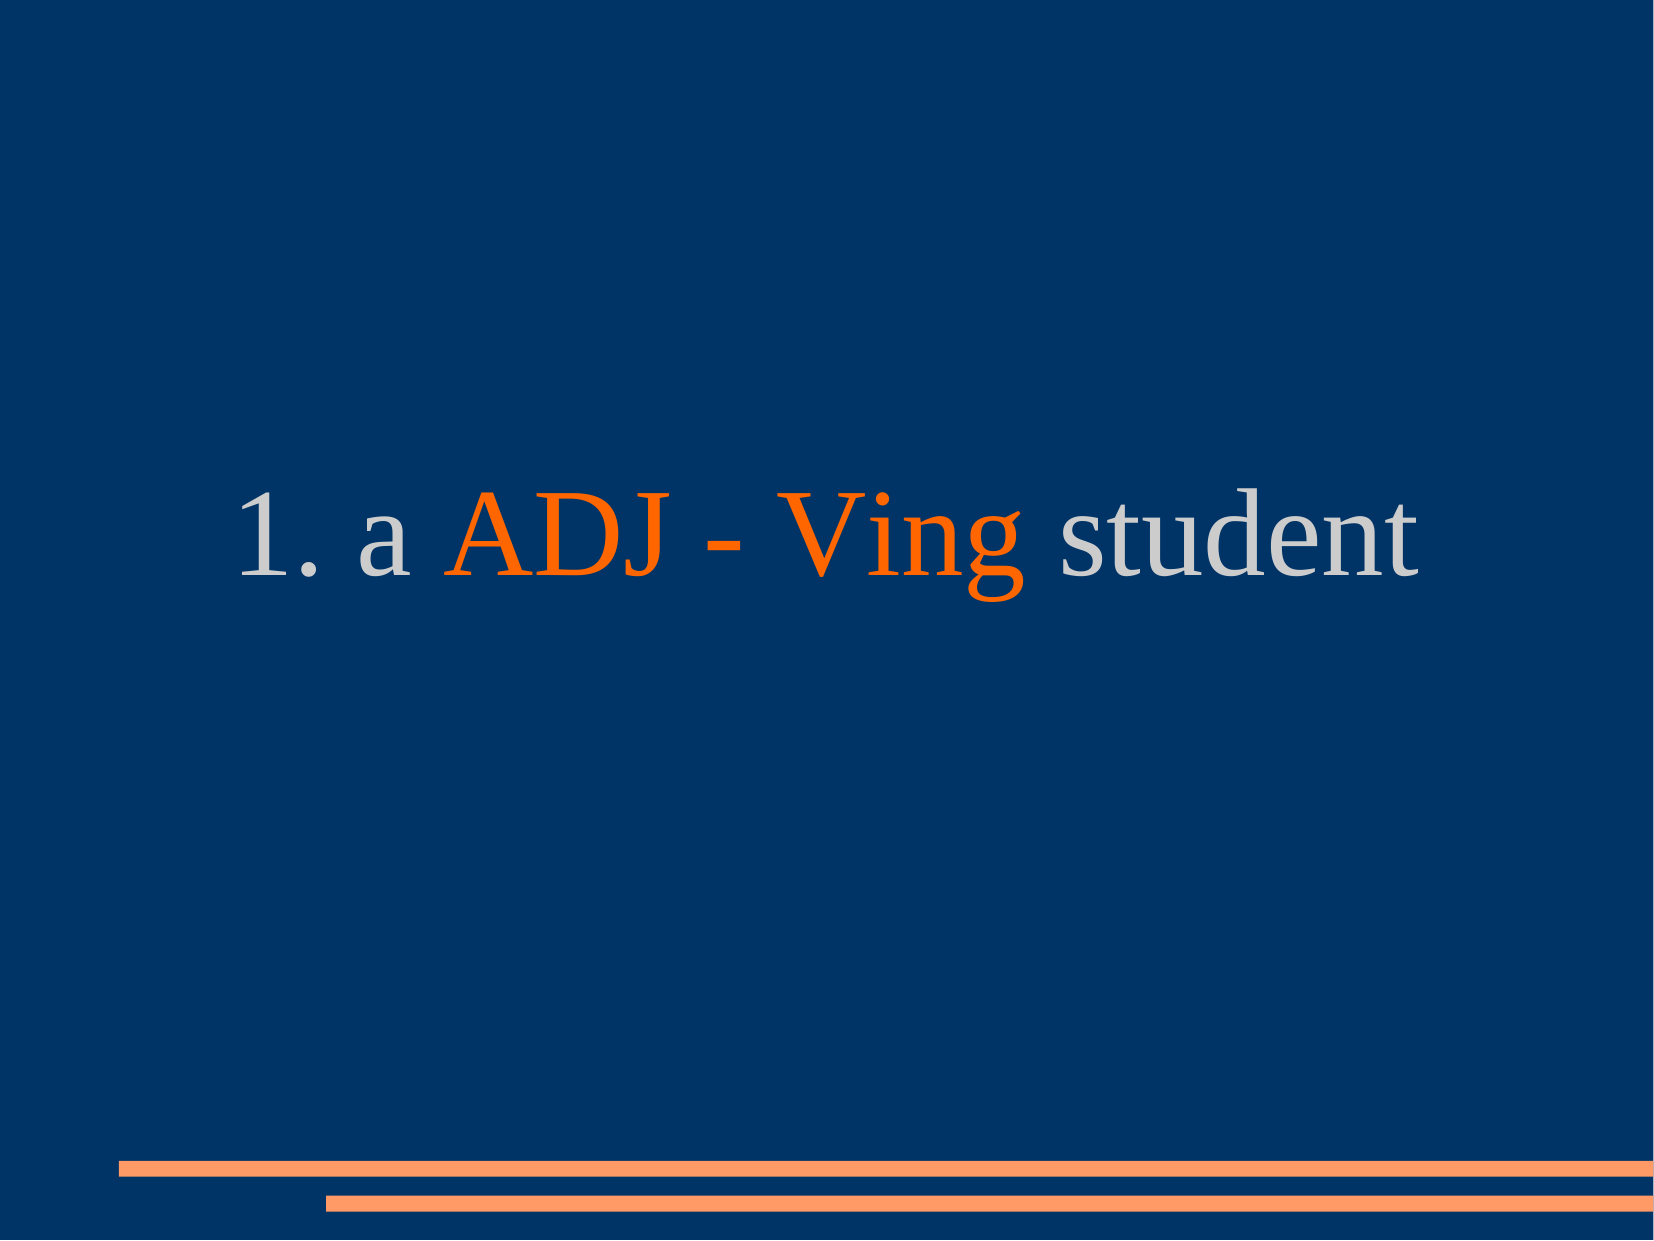

# 1. a ADJ - Ving student